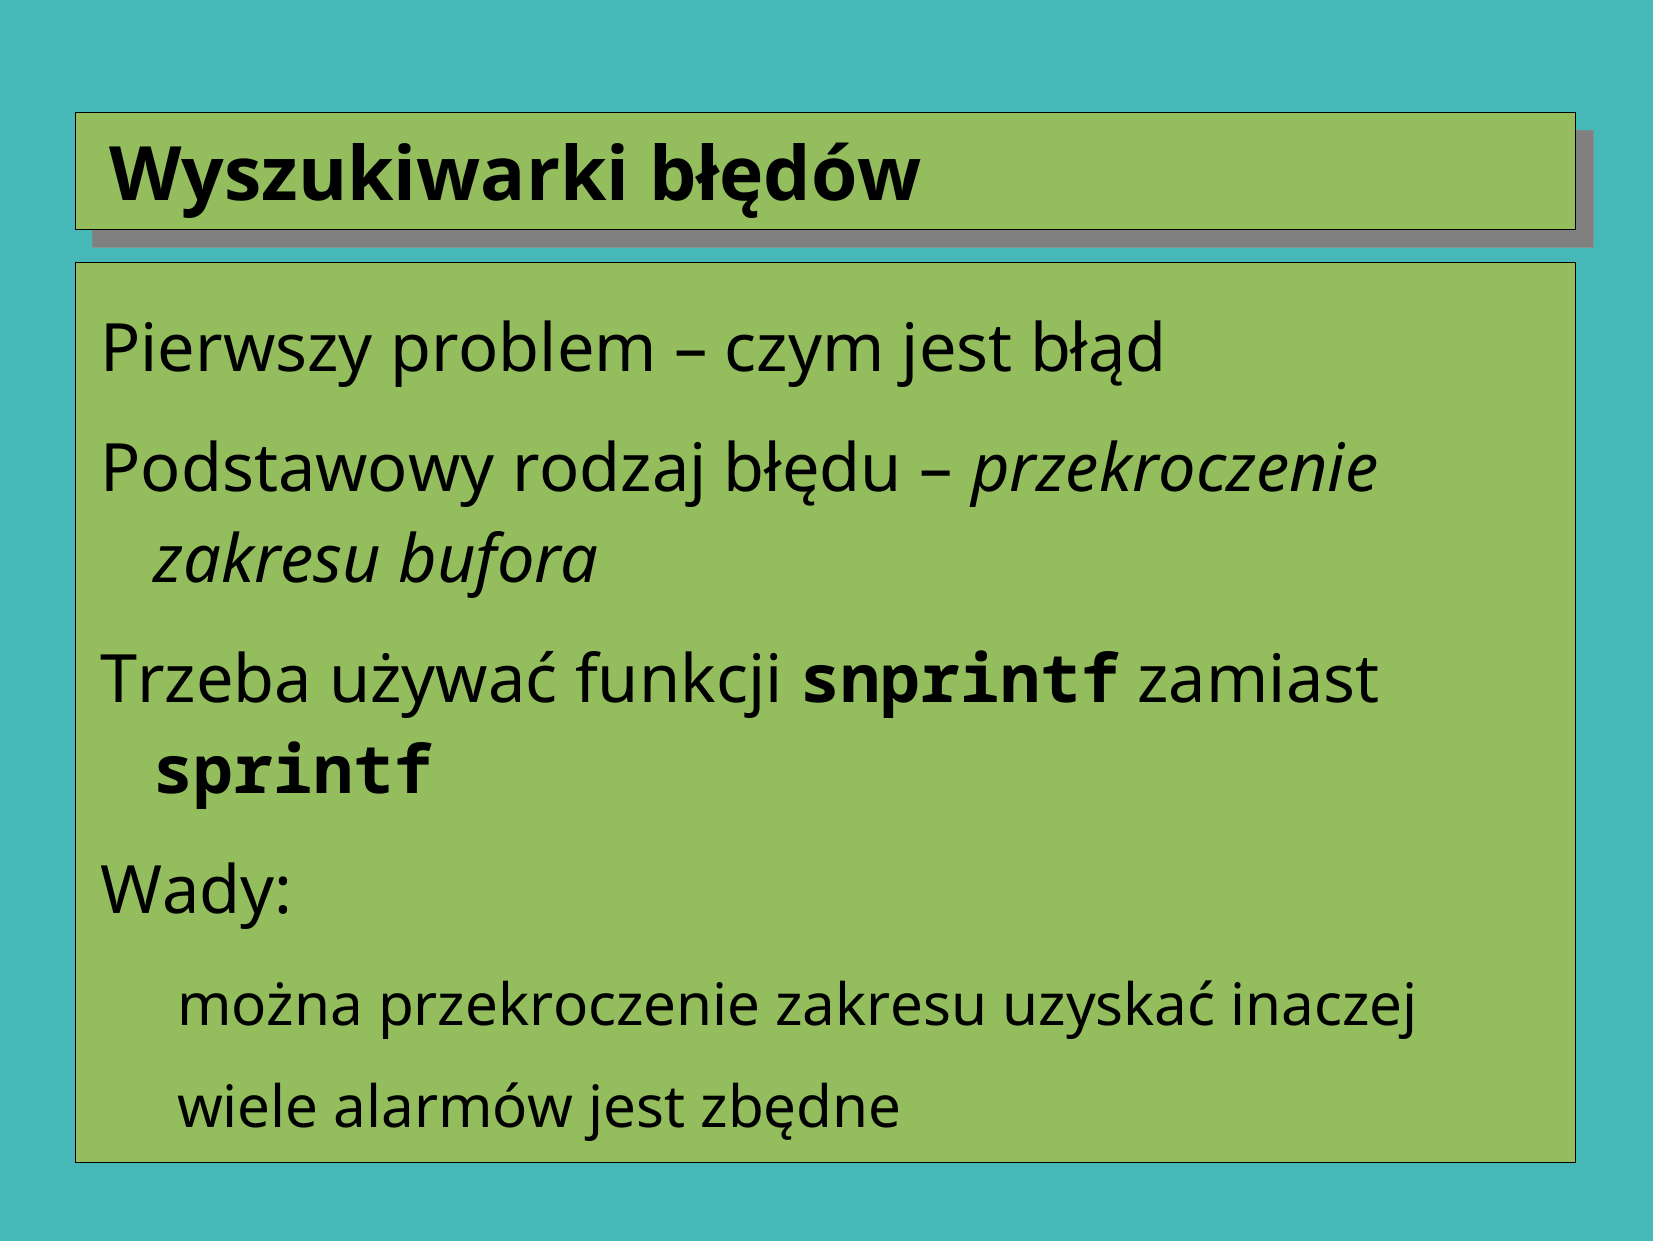

Wyszukiwarki błędów
# Pierwszy problem – czym jest błąd
Podstawowy rodzaj błędu – przekroczenie zakresu bufora
Trzeba używać funkcji snprintf zamiast sprintf
Wady:
można przekroczenie zakresu uzyskać inaczej
wiele alarmów jest zbędne